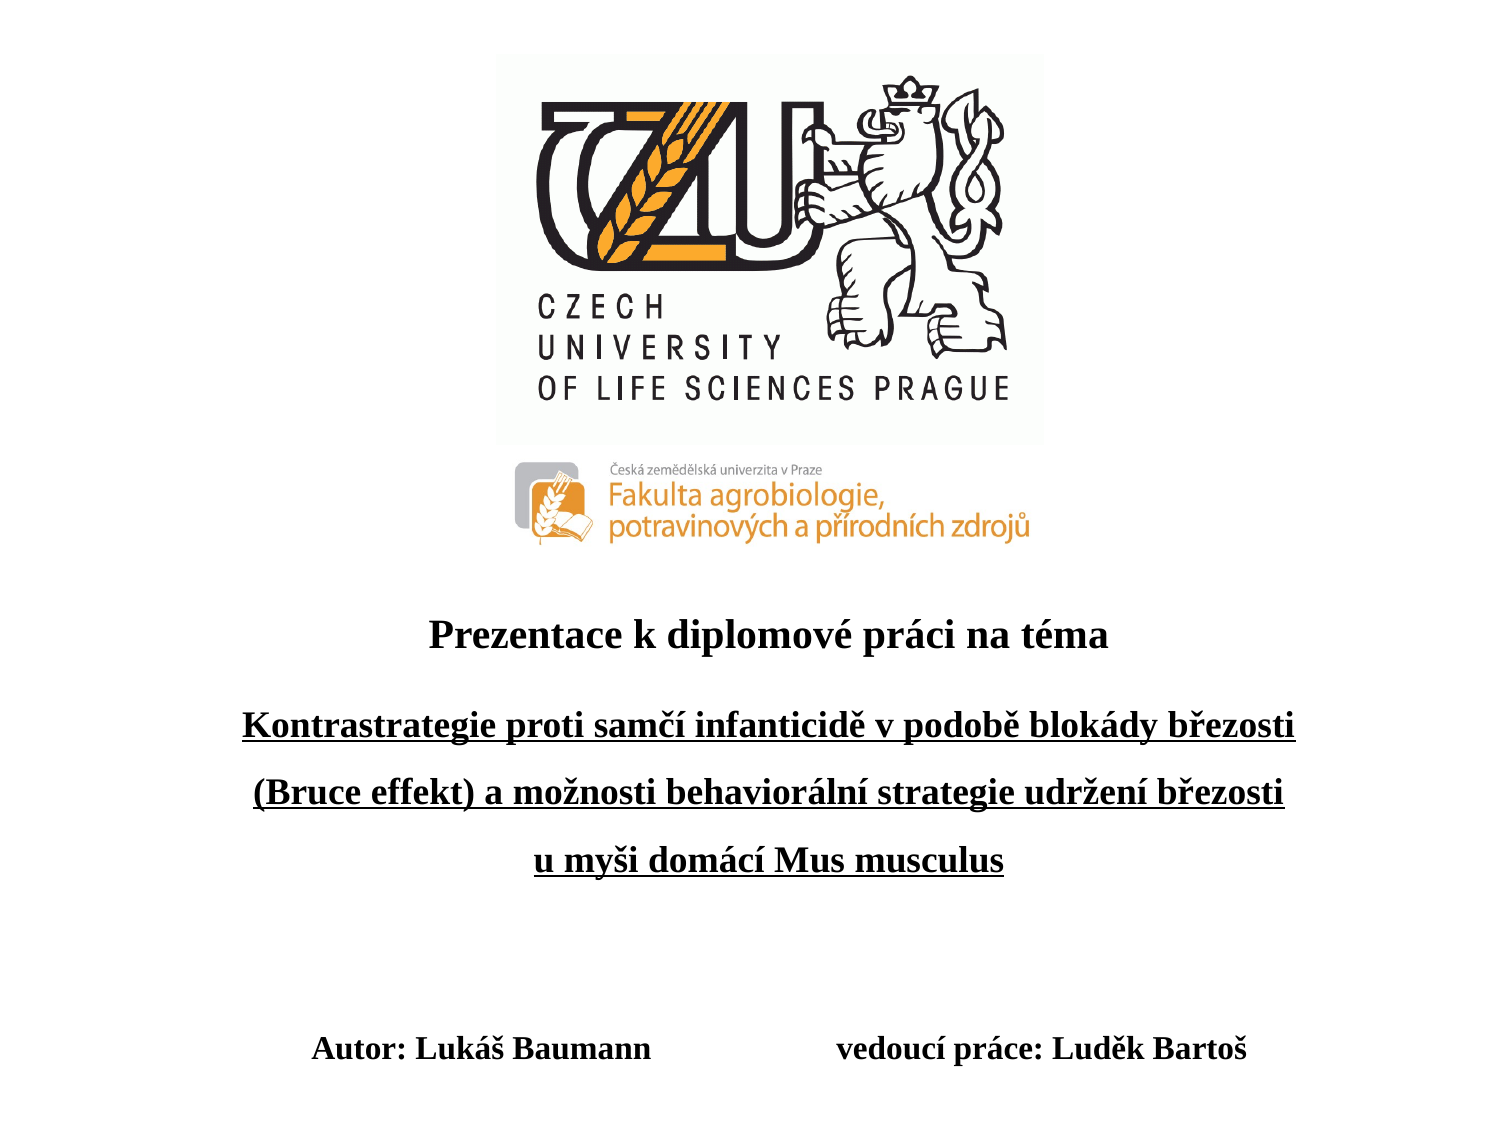

Prezentace k diplomové práci na téma
Kontrastrategie proti samčí infanticidě v podobě blokády březosti (Bruce effekt) a možnosti behaviorální strategie udržení březosti u myši domácí Mus musculus
Autor: Lukáš Baumann			vedoucí práce: Luděk Bartoš